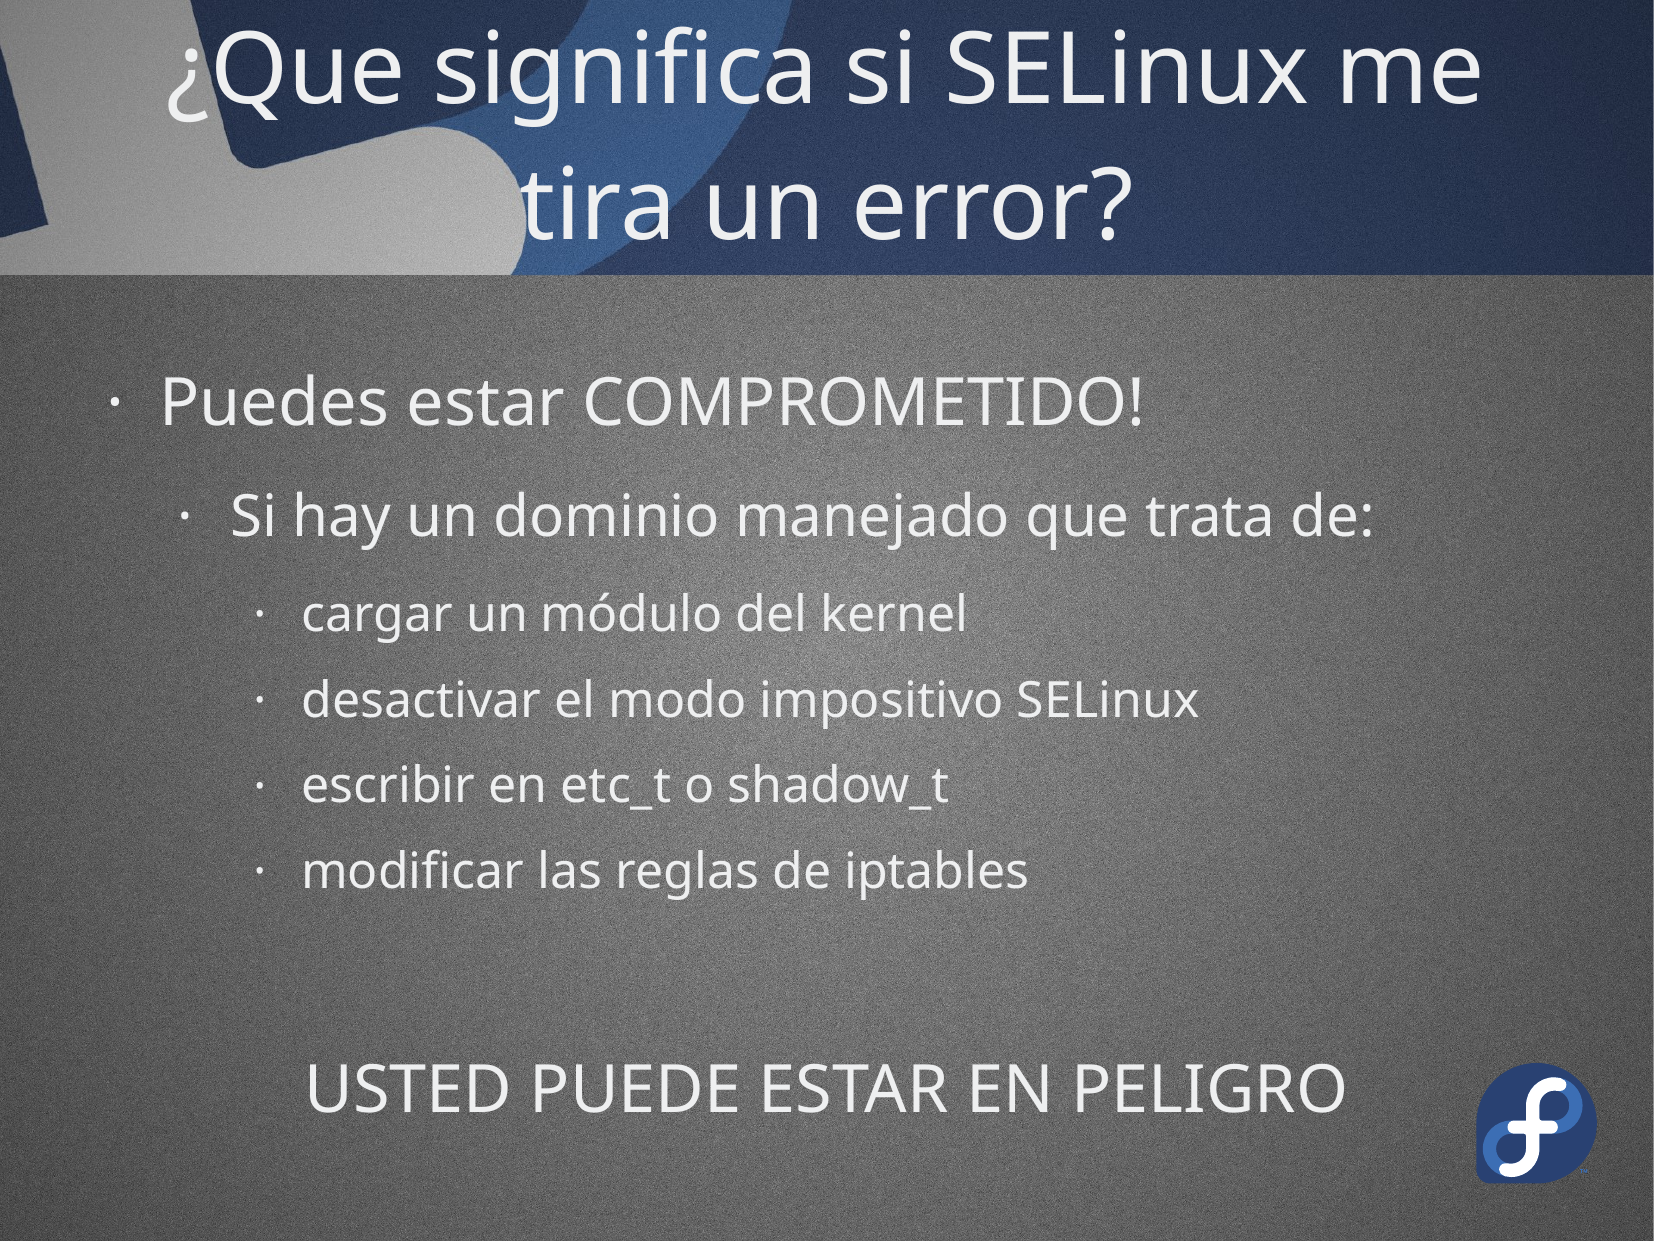

# ¿Que significa si SELinux me tira un error?
Puedes estar COMPROMETIDO!
Si hay un dominio manejado que trata de:
cargar un módulo del kernel
desactivar el modo impositivo SELinux
escribir en etc_t o shadow_t
modificar las reglas de iptables
USTED PUEDE ESTAR EN PELIGRO